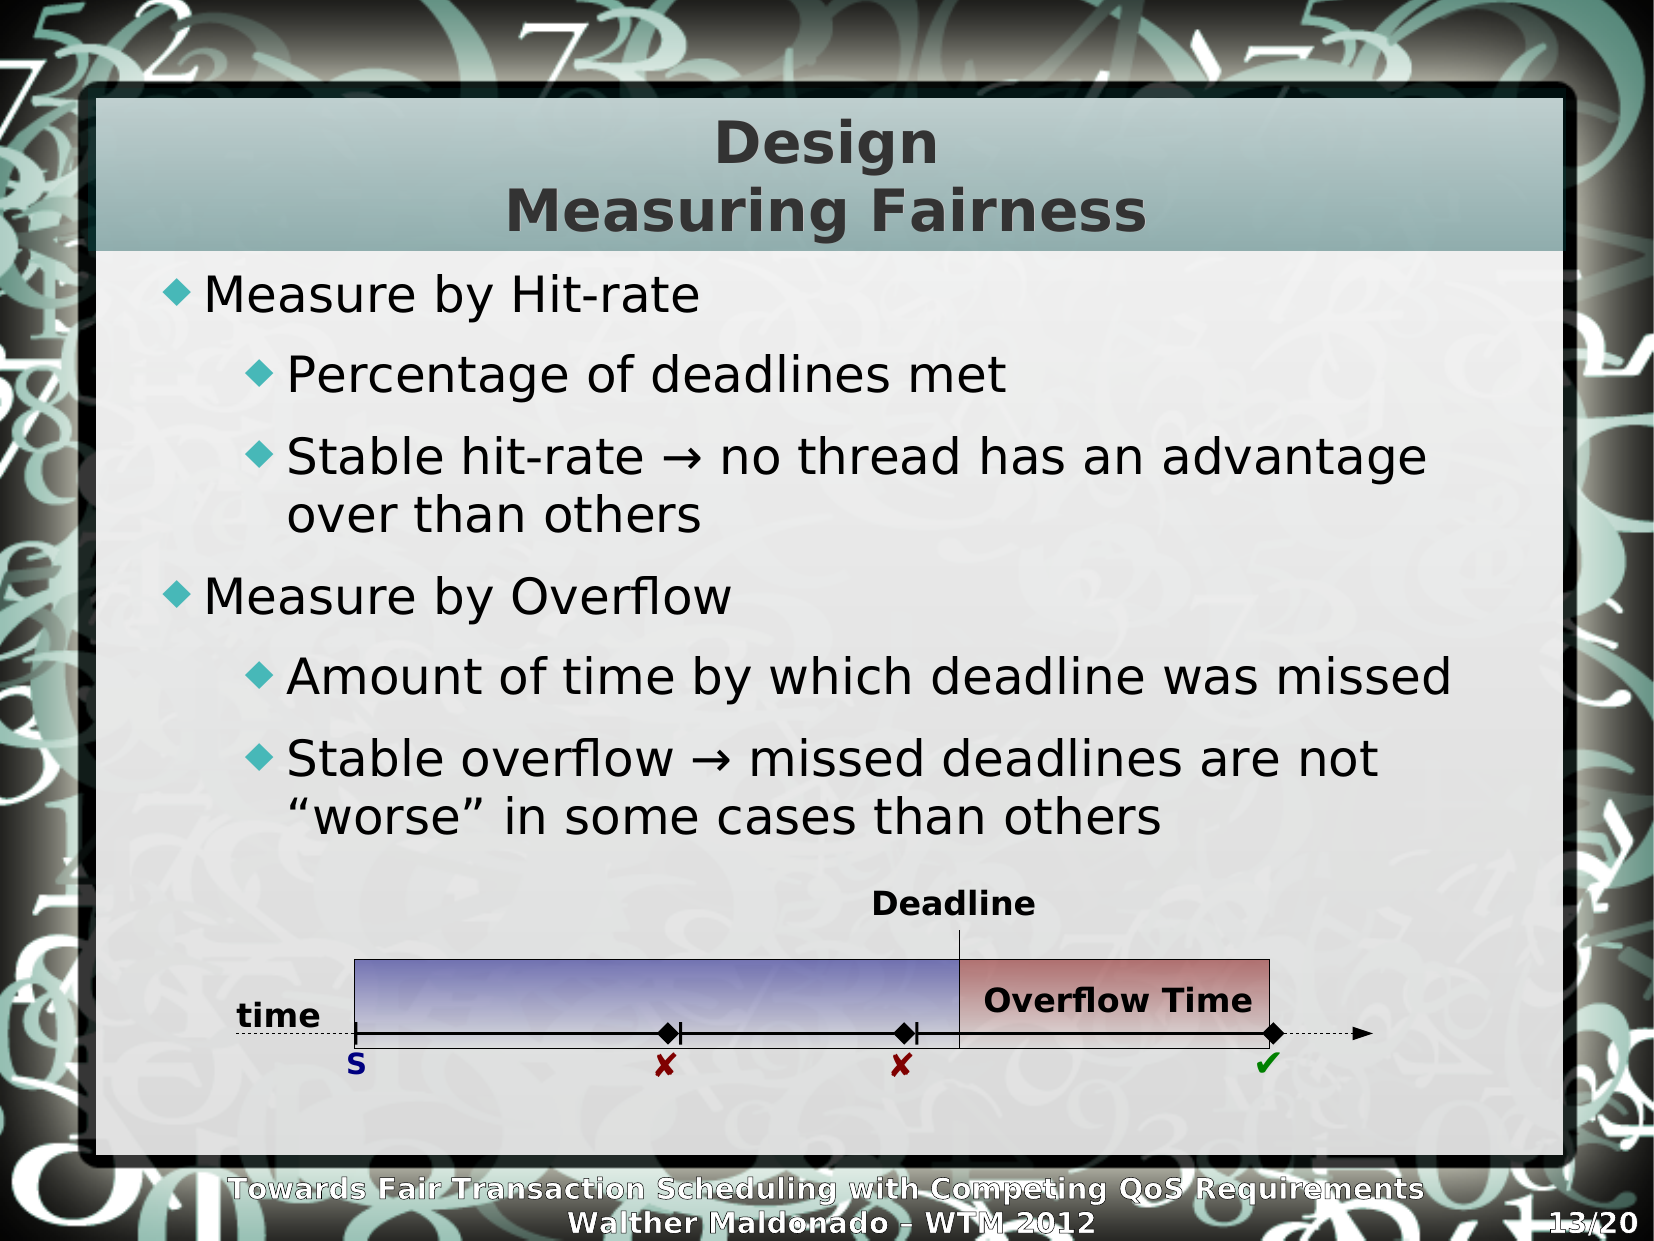

# Design Measuring Fairness
Measure by Hit-rate
Percentage of deadlines met
Stable hit-rate → no thread has an advantage over than others
Measure by Overflow
Amount of time by which deadline was missed
Stable overflow → missed deadlines are not “worse” in some cases than others
Deadline
Overflow Time
time
✔
✘
✘
S
13